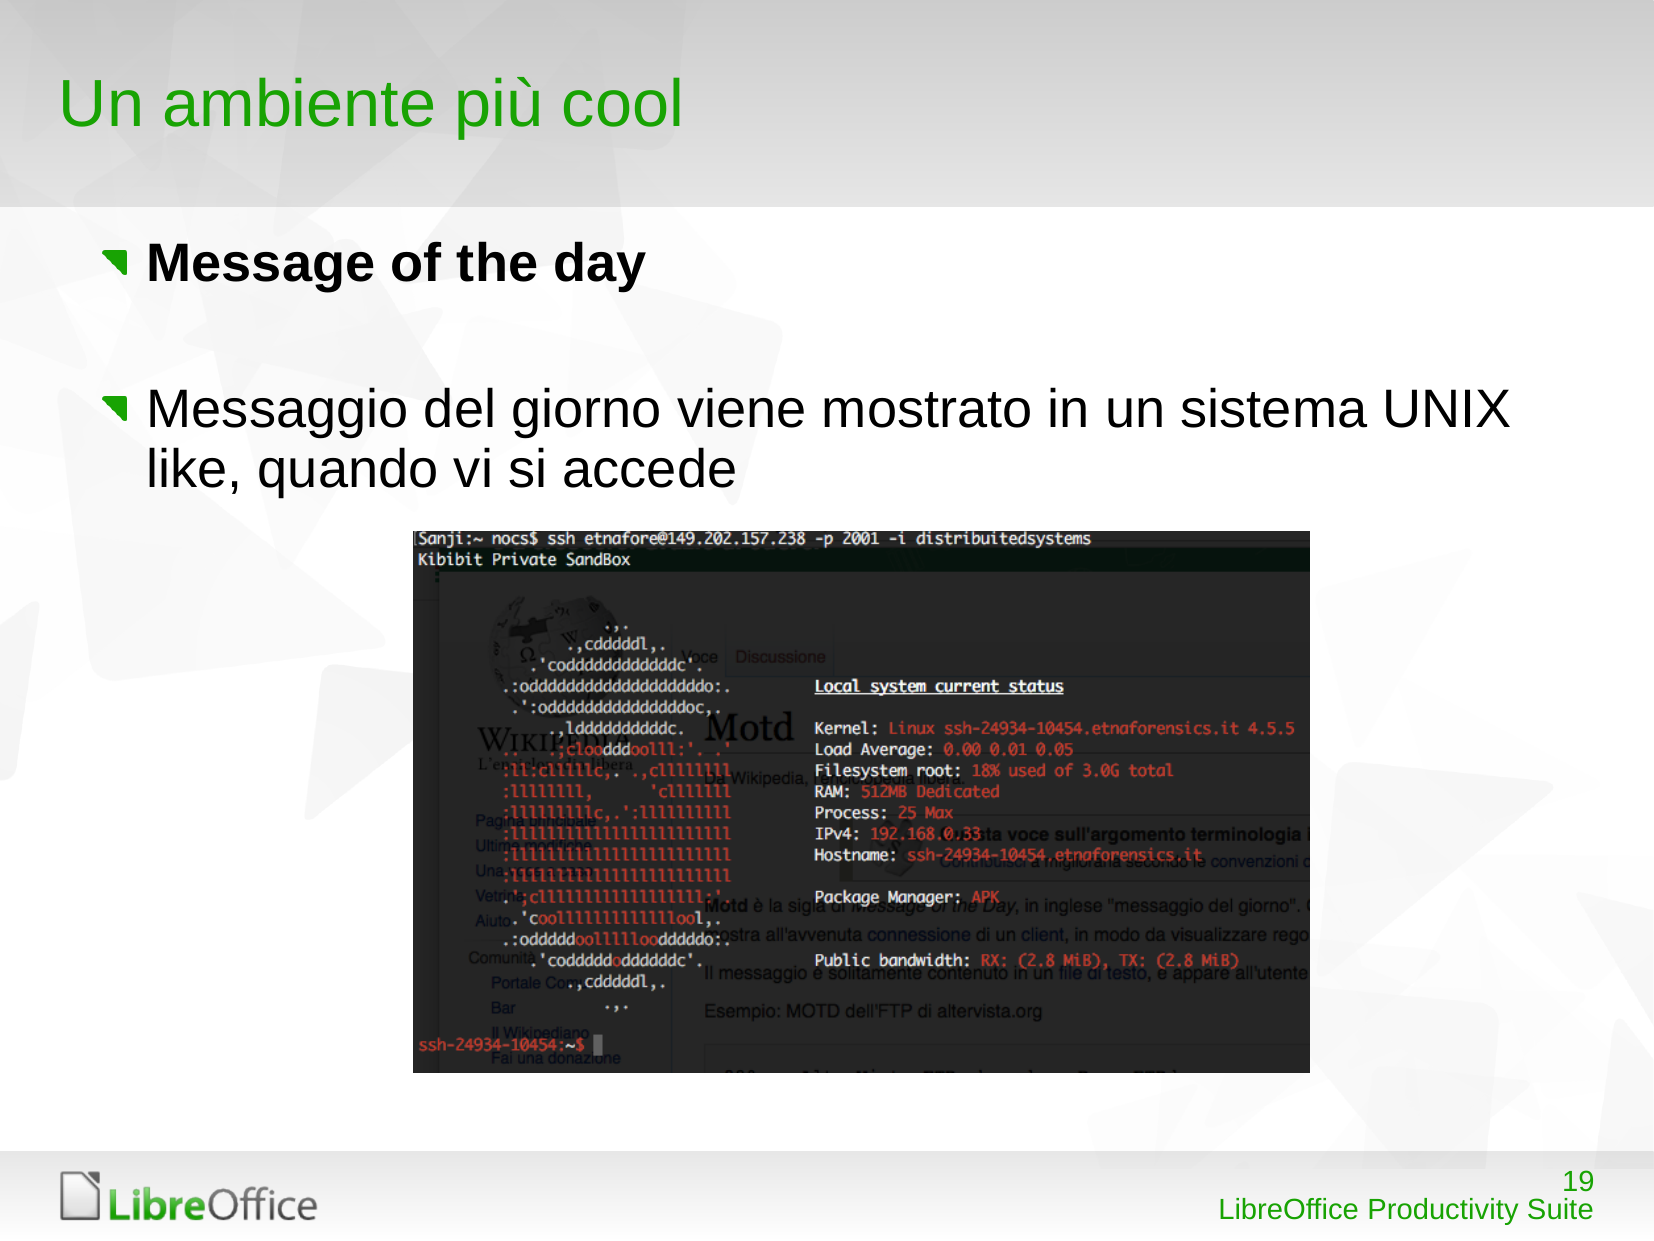

# Un ambiente più cool
Message of the day
Messaggio del giorno viene mostrato in un sistema UNIX like, quando vi si accede
19
LibreOffice Productivity Suite